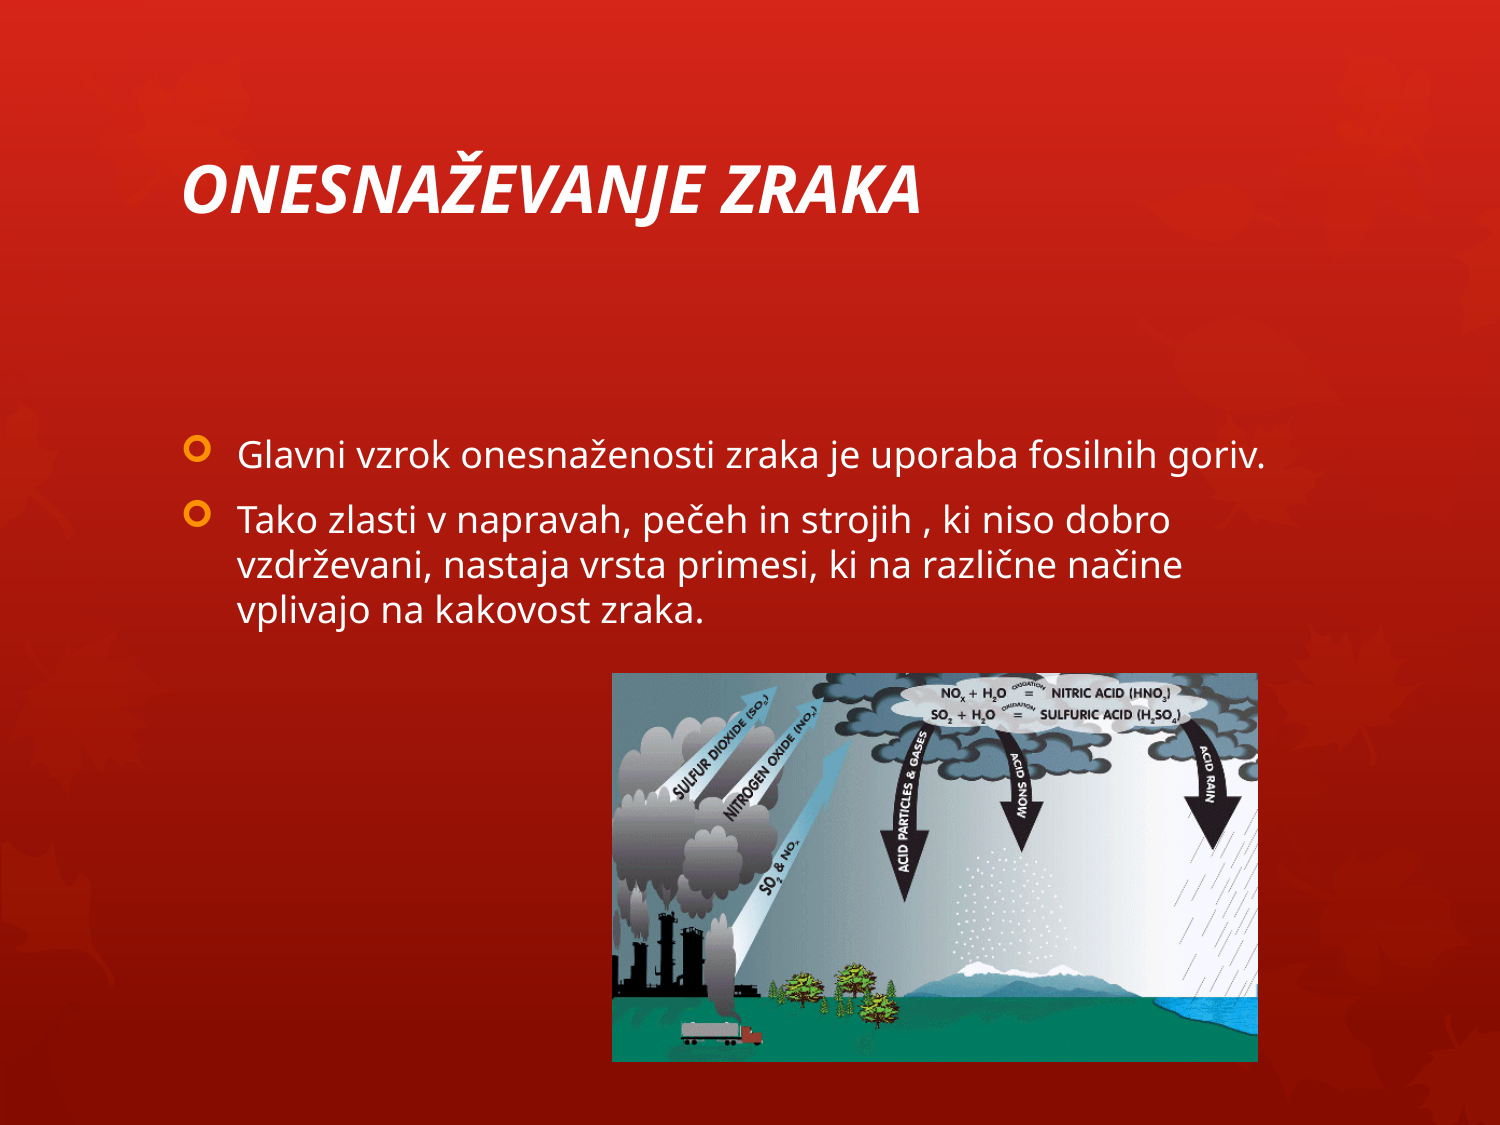

# ONESNAŽEVANJE ZRAKA
Glavni vzrok onesnaženosti zraka je uporaba fosilnih goriv.
Tako zlasti v napravah, pečeh in strojih , ki niso dobro vzdrževani, nastaja vrsta primesi, ki na različne načine vplivajo na kakovost zraka.